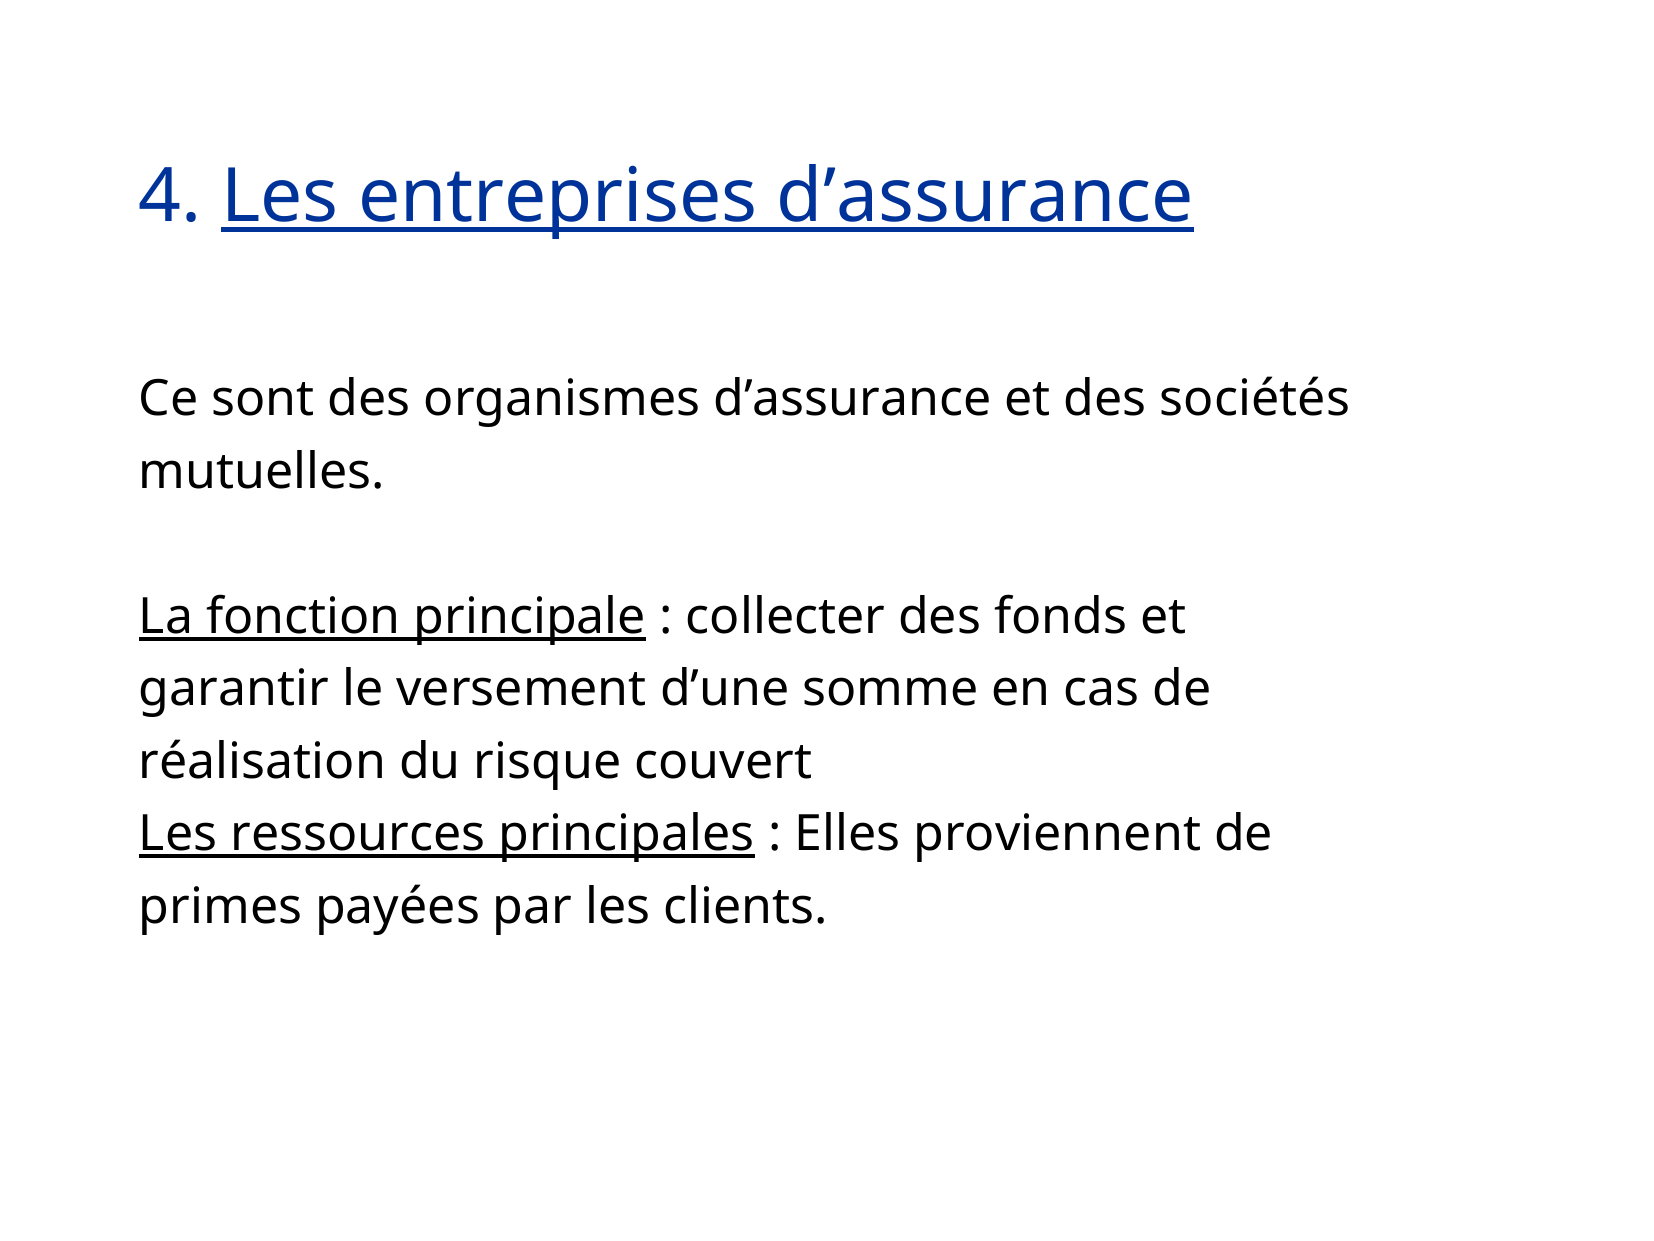

# 4. Les entreprises d’assurance
Ce sont des organismes d’assurance et des sociétés
mutuelles.
La fonction principale : collecter des fonds et
garantir le versement d’une somme en cas de
réalisation du risque couvert
Les ressources principales : Elles proviennent de
primes payées par les clients.